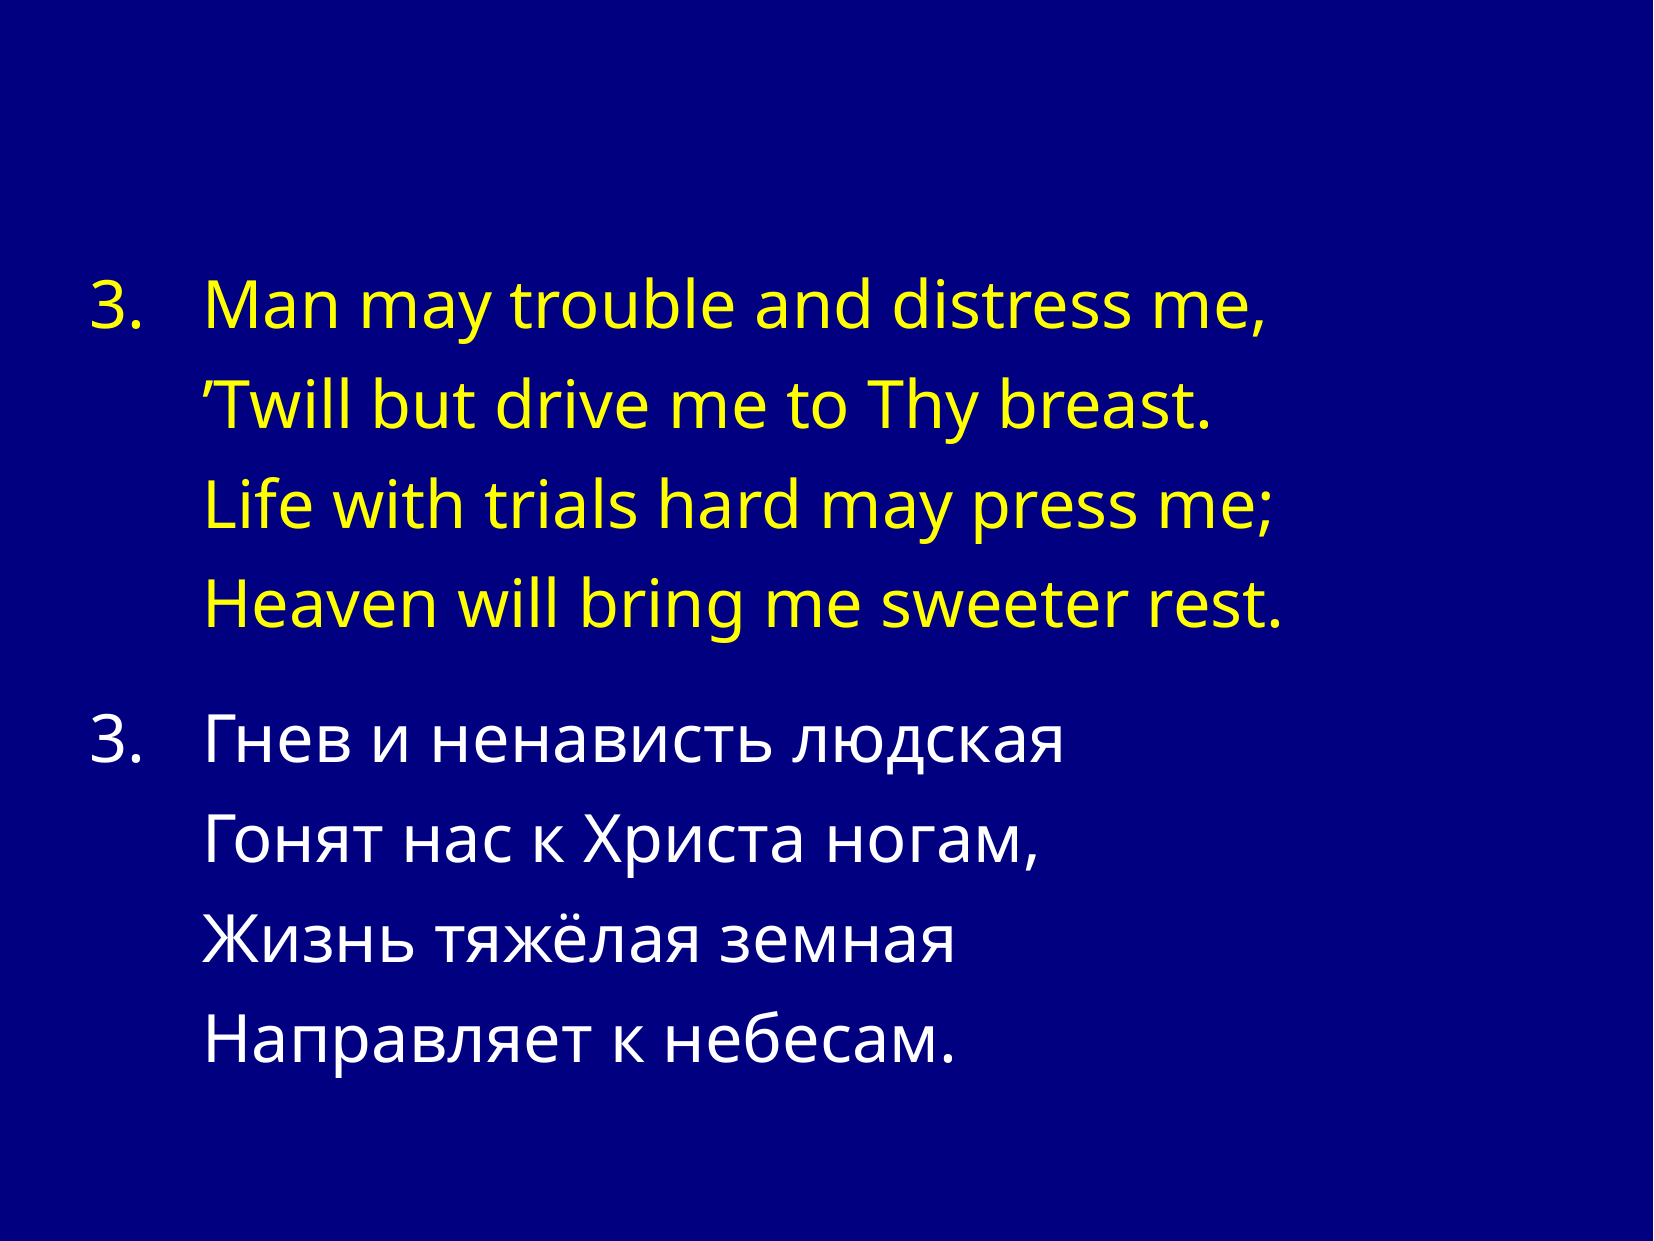

3.	Man may trouble and distress me,
	’Twill but drive me to Thy breast.
	Life with trials hard may press me;
	Heaven will bring me sweeter rest.
3.	Гнев и ненависть людская
	Гонят нас к Христа ногам,
	Жизнь тяжёлая земная
	Направляет к небесам.